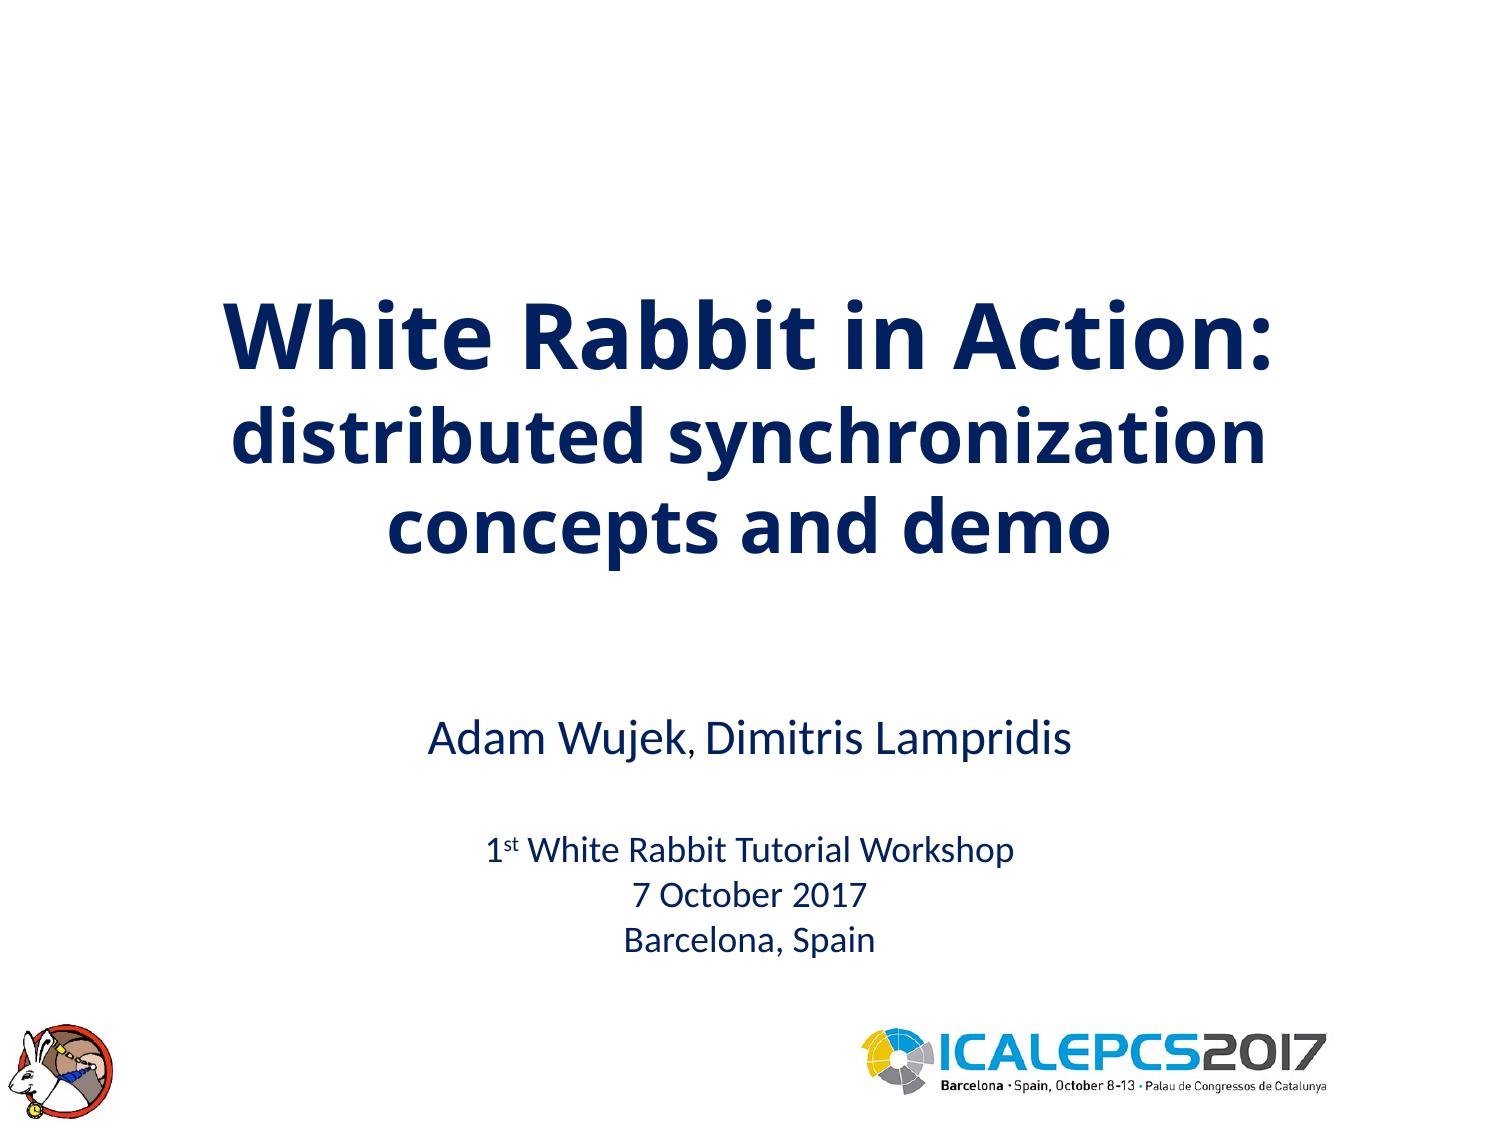

White Rabbit in Action:
distributed synchronization concepts and demo
Adam Wujek, Dimitris Lampridis
1st White Rabbit Tutorial Workshop
7 October 2017
Barcelona, Spain